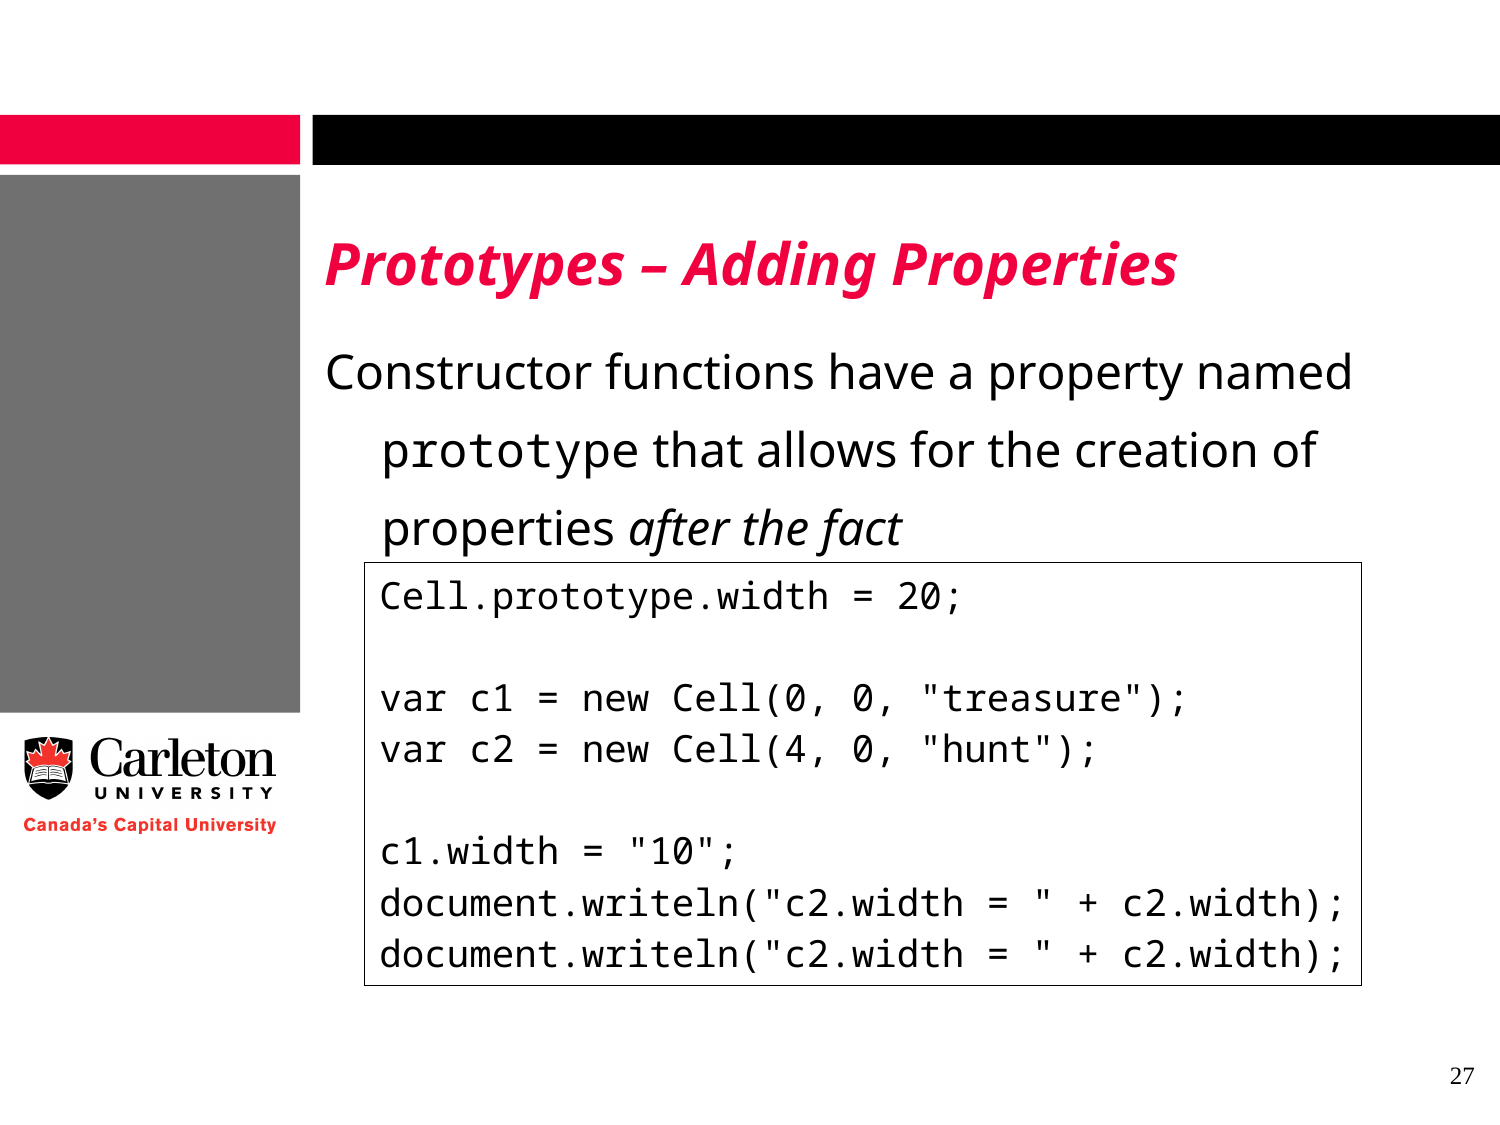

# Prototypes – Adding Properties
Constructor functions have a property named prototype that allows for the creation of properties after the fact
Cell.prototype.width = 20;
var c1 = new Cell(0, 0, "treasure");
var c2 = new Cell(4, 0, "hunt");
c1.width = "10";
document.writeln("c2.width = " + c2.width);
document.writeln("c2.width = " + c2.width);
27